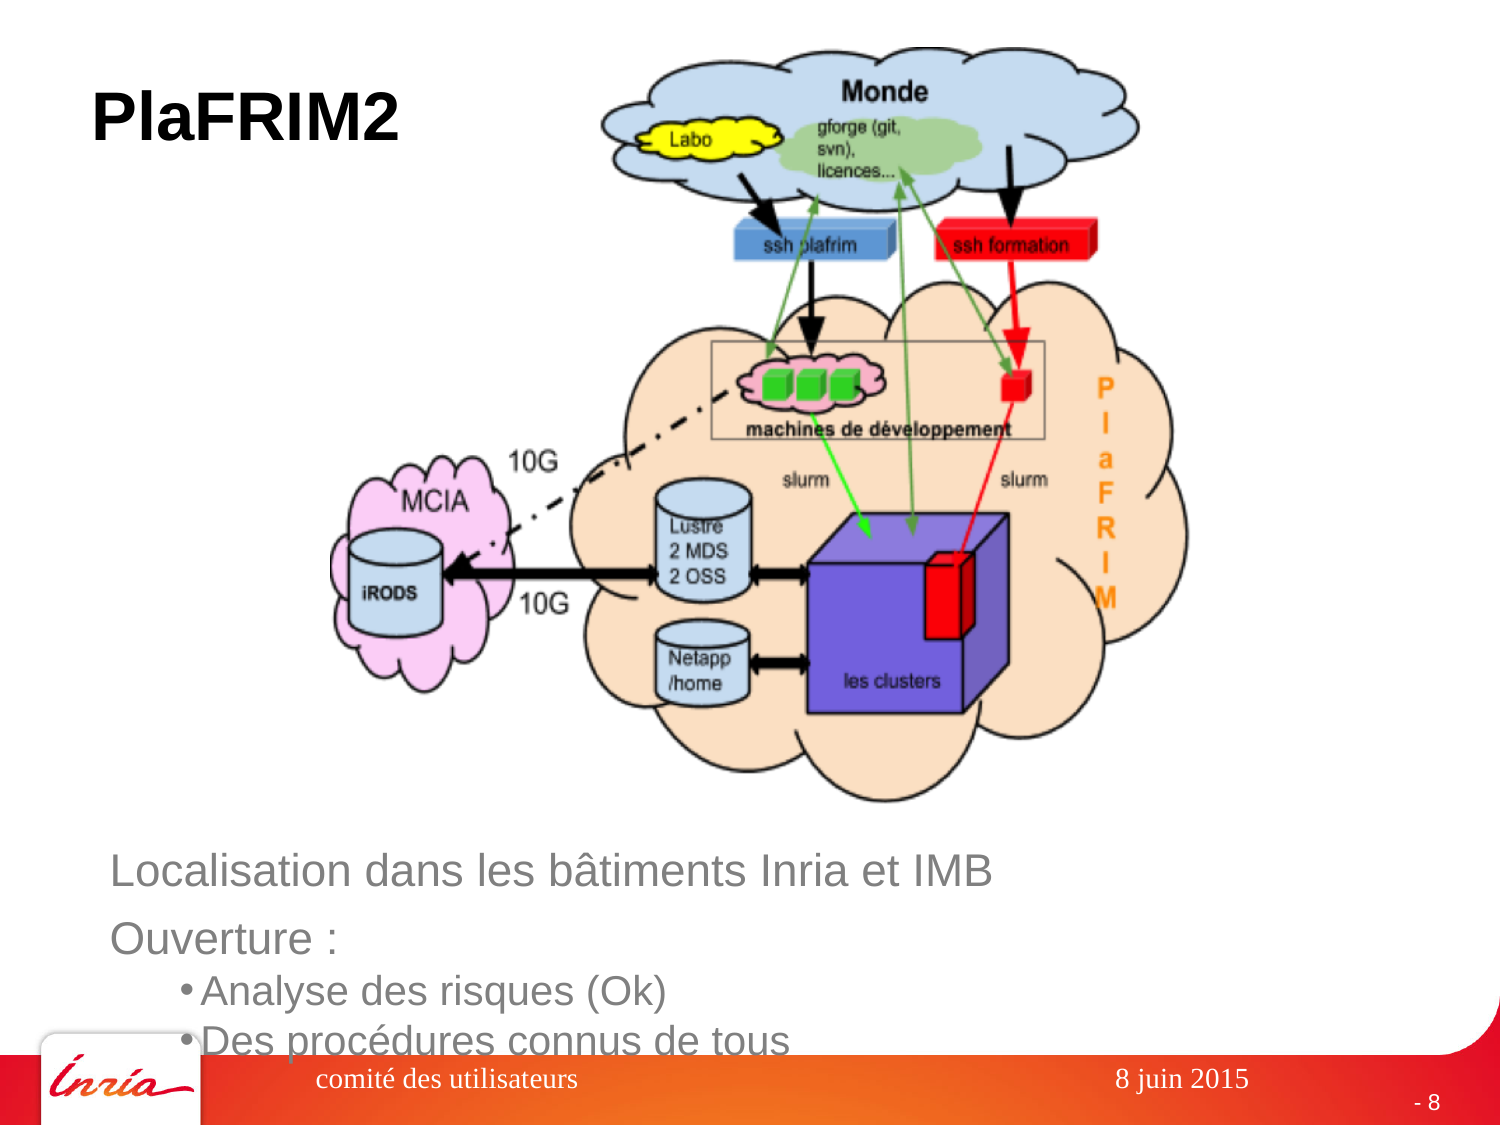

# PlaFRIM2
Localisation dans les bâtiments Inria et IMB
Ouverture :
Analyse des risques (Ok)
Des procédures connus de tous
comité des utilisateurs
8 juin 2015
8